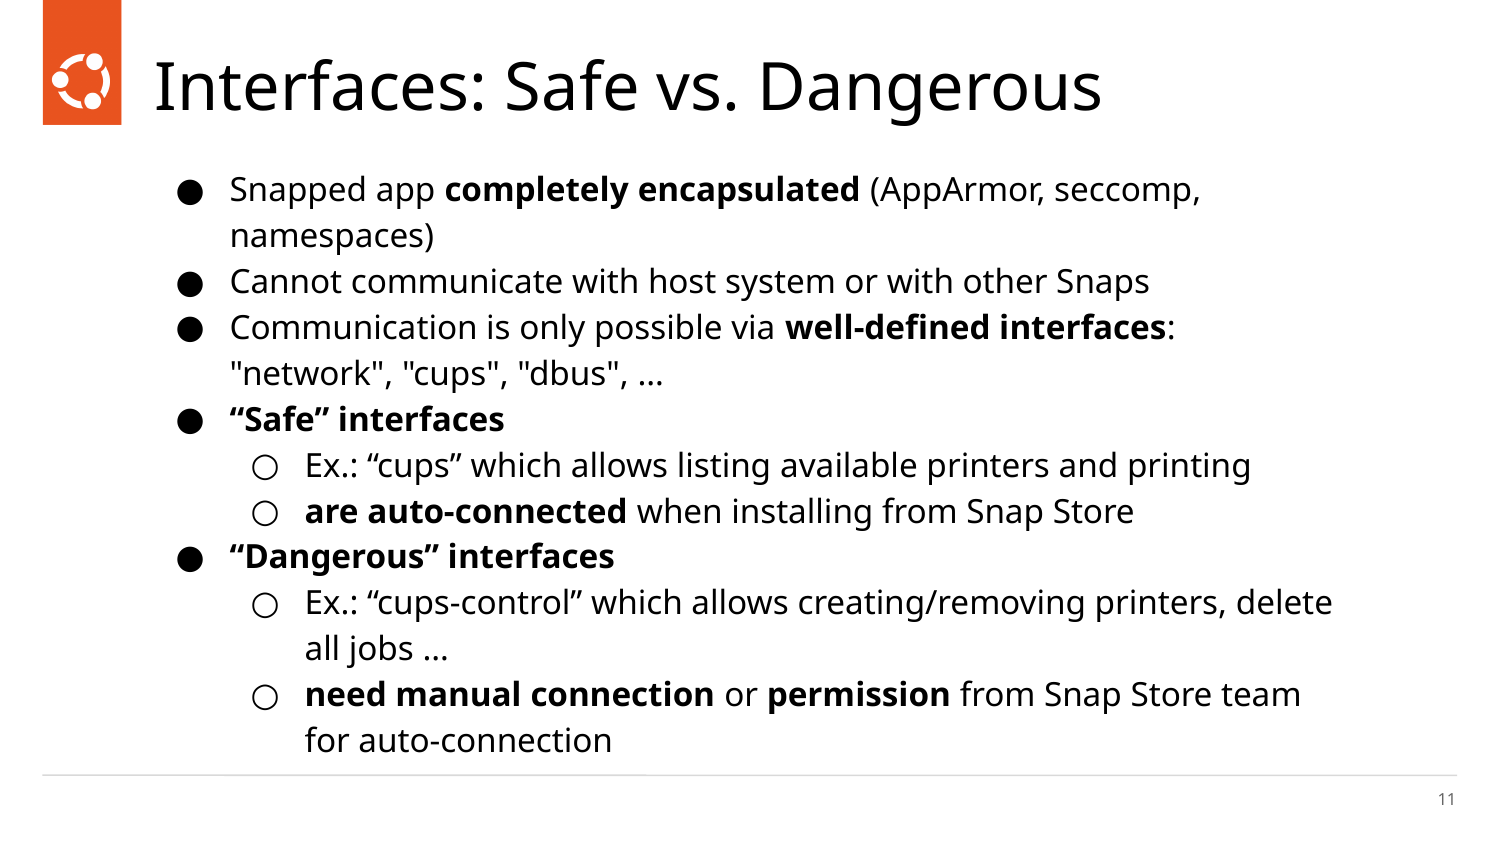

# Interfaces: Safe vs. Dangerous
Snapped app completely encapsulated (AppArmor, seccomp, namespaces)
Cannot communicate with host system or with other Snaps
Communication is only possible via well-defined interfaces: "network", "cups", "dbus", …
“Safe” interfaces
Ex.: “cups” which allows listing available printers and printing
are auto-connected when installing from Snap Store
“Dangerous” interfaces
Ex.: “cups-control” which allows creating/removing printers, delete all jobs …
need manual connection or permission from Snap Store team for auto-connection